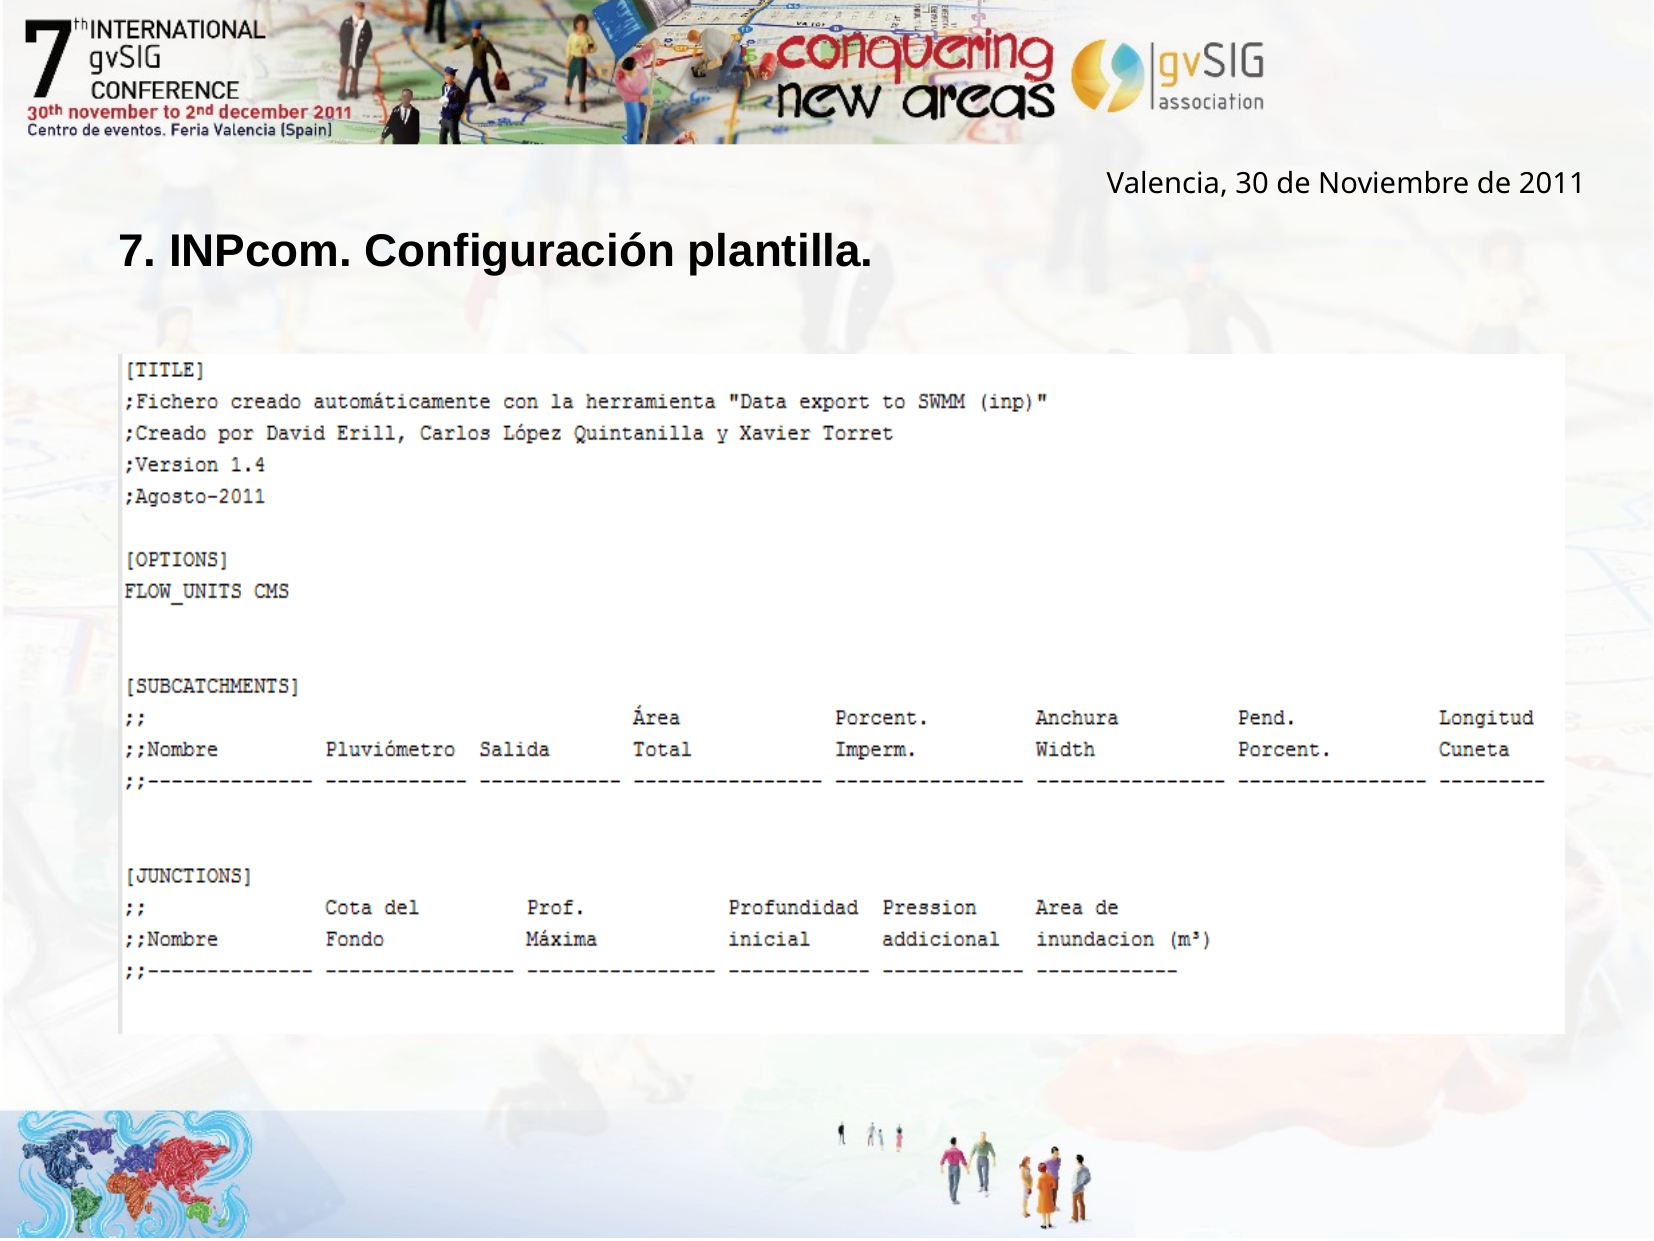

# Valencia, 30 de Noviembre de 2011
7. INPcom. Configuración plantilla.